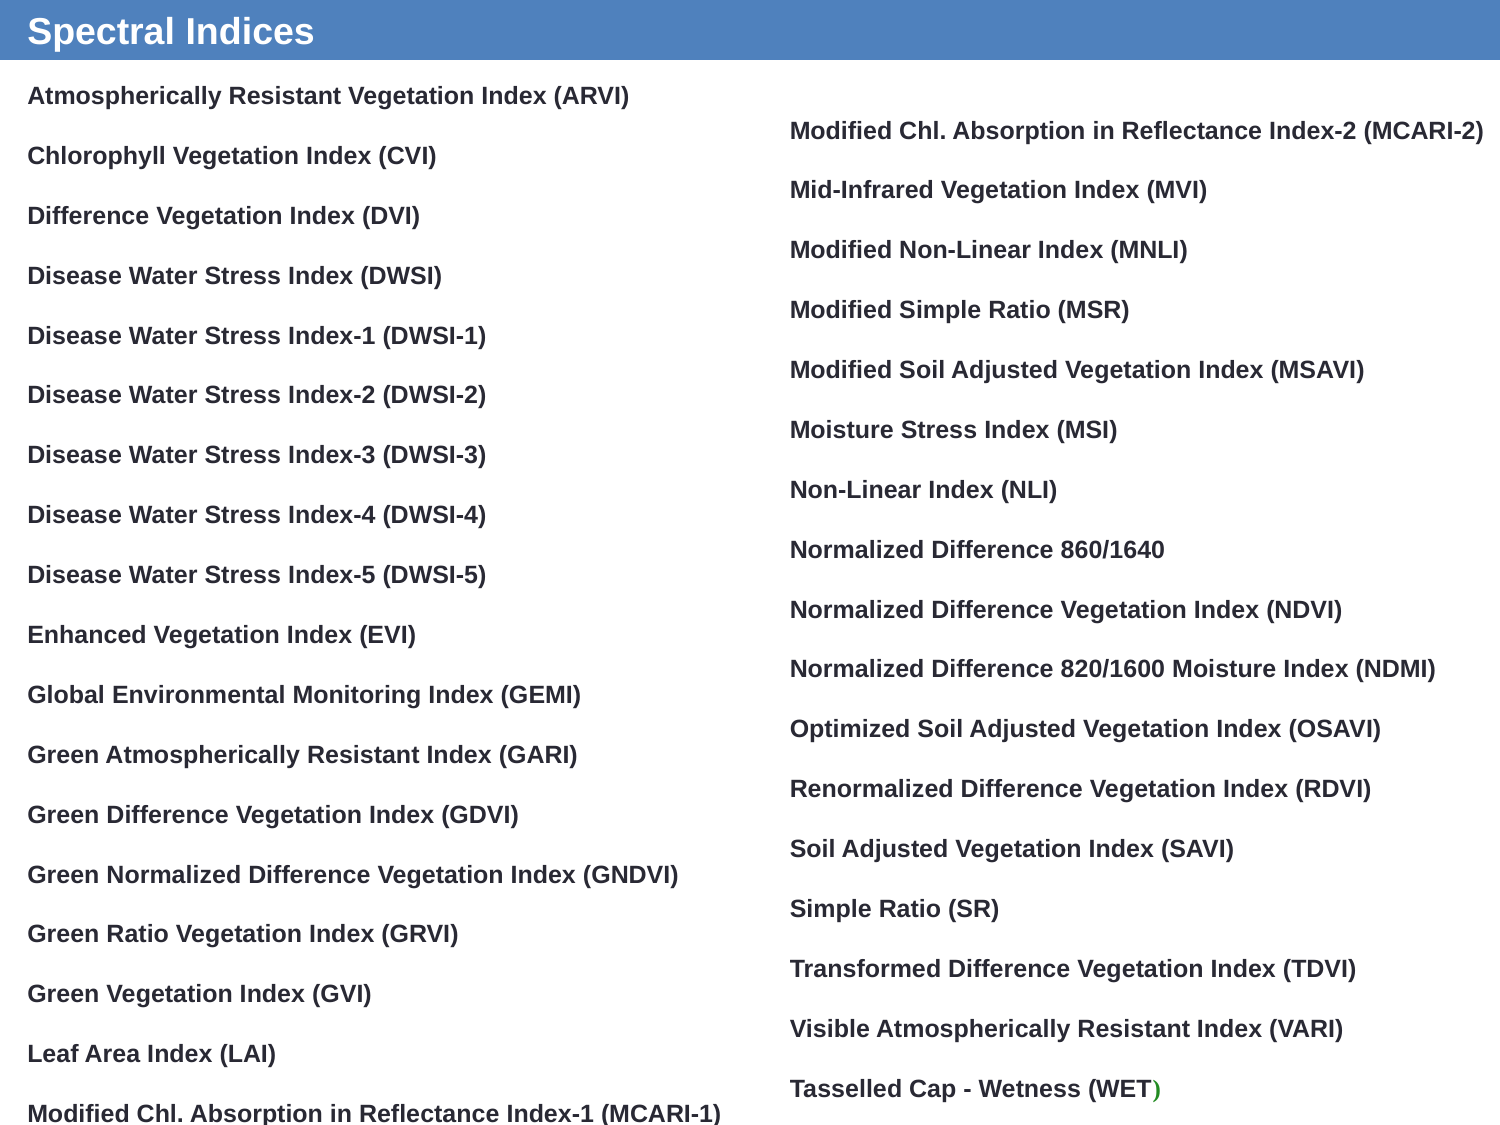

Spectral Indices
tion
Atmospherically Resistant Vegetation Index (ARVI)
Chlorophyll Vegetation Index (CVI)
Difference Vegetation Index (DVI)
Disease Water Stress Index (DWSI)
Disease Water Stress Index-1 (DWSI-1)
Disease Water Stress Index-2 (DWSI-2)
Disease Water Stress Index-3 (DWSI-3)
Disease Water Stress Index-4 (DWSI-4)
Disease Water Stress Index-5 (DWSI-5)
Enhanced Vegetation Index (EVI)
Global Environmental Monitoring Index (GEMI)
Green Atmospherically Resistant Index (GARI)
Green Difference Vegetation Index (GDVI)
Green Normalized Difference Vegetation Index (GNDVI)
Green Ratio Vegetation Index (GRVI)
Green Vegetation Index (GVI)
Leaf Area Index (LAI)
Modified Chl. Absorption in Reflectance Index-1 (MCARI-1)
Modified Chl. Absorption in Reflectance Index-2 (MCARI-2)
Mid-Infrared Vegetation Index (MVI)
Modified Non-Linear Index (MNLI)
Modified Simple Ratio (MSR)
Modified Soil Adjusted Vegetation Index (MSAVI)
Moisture Stress Index (MSI)
Non-Linear Index (NLI)
Normalized Difference 860/1640
Normalized Difference Vegetation Index (NDVI)
Normalized Difference 820/1600 Moisture Index (NDMI)
Optimized Soil Adjusted Vegetation Index (OSAVI)
Renormalized Difference Vegetation Index (RDVI)
Soil Adjusted Vegetation Index (SAVI)
Simple Ratio (SR)
Transformed Difference Vegetation Index (TDVI)
Visible Atmospherically Resistant Index (VARI)
Tasselled Cap - Wetness (WET)